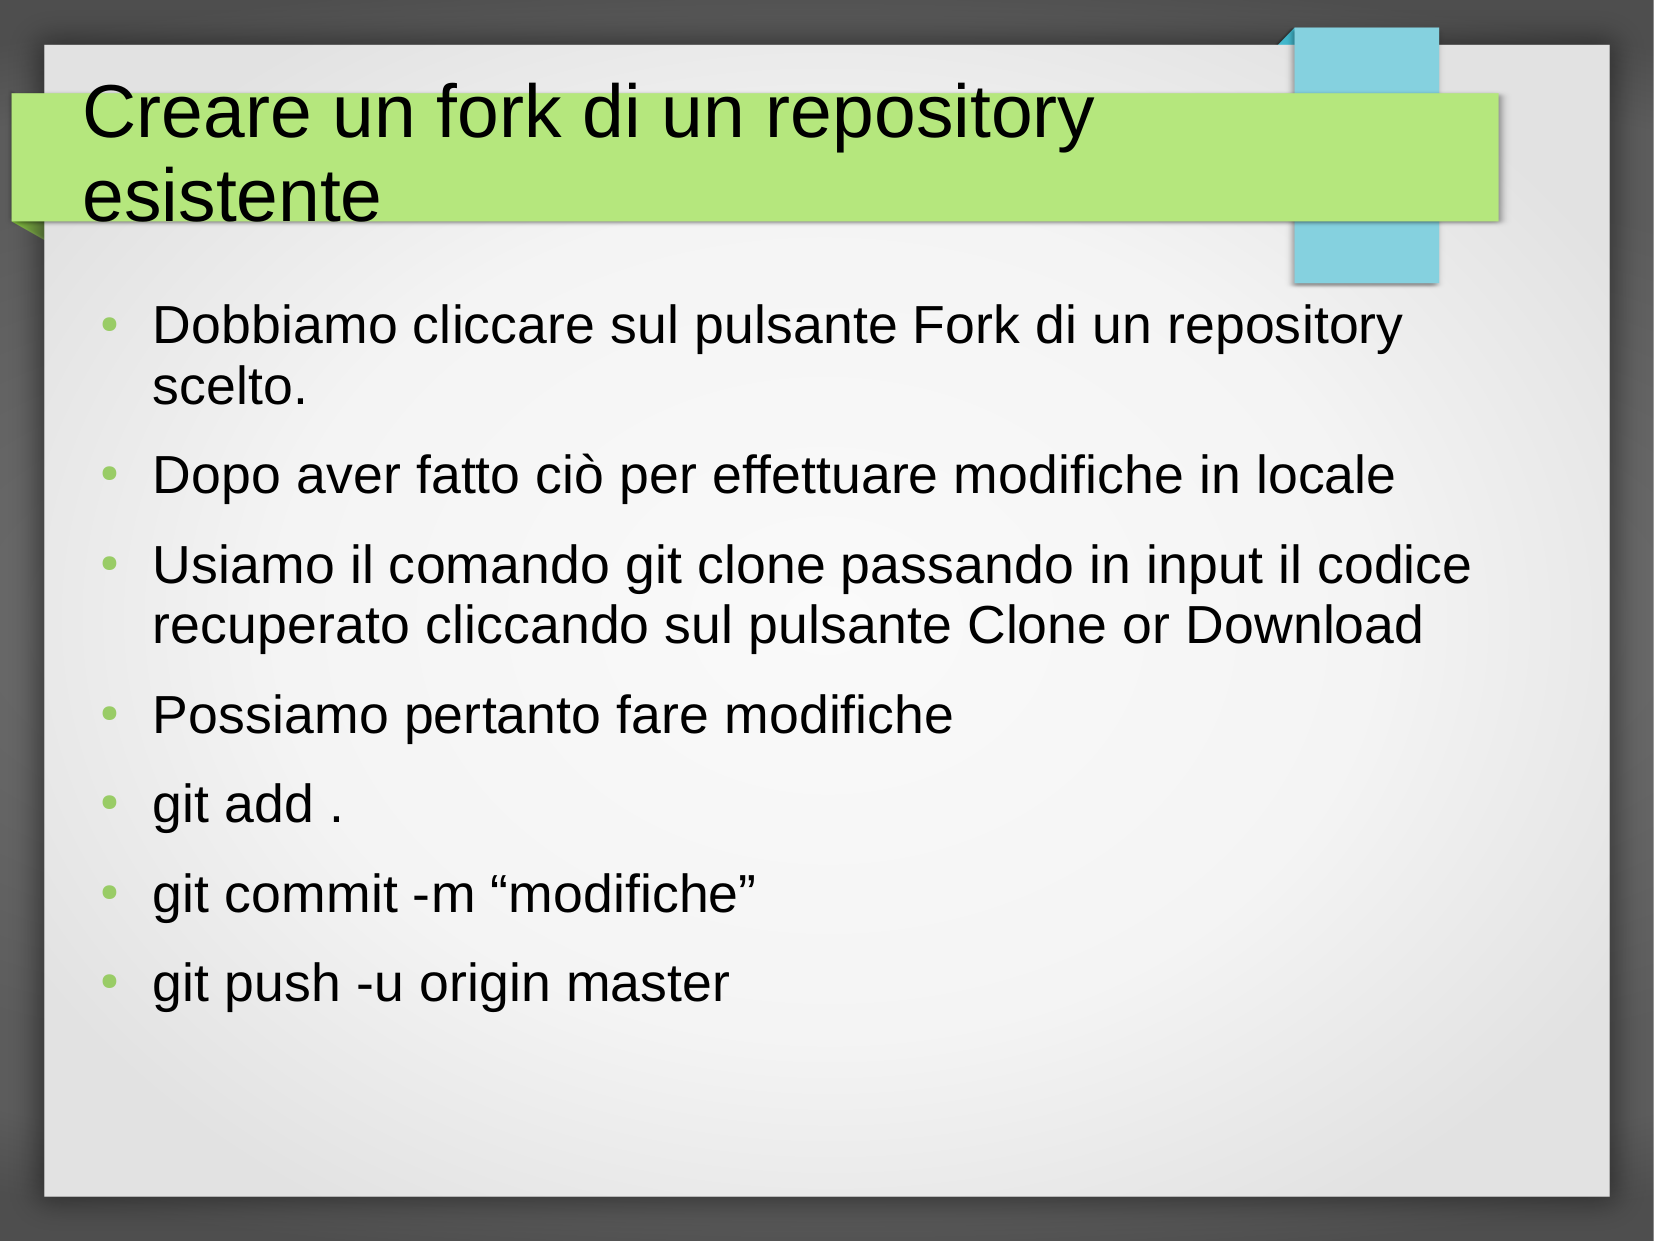

# Creare un fork di un repository esistente
Dobbiamo cliccare sul pulsante Fork di un repository scelto.
Dopo aver fatto ciò per effettuare modifiche in locale
Usiamo il comando git clone passando in input il codice recuperato cliccando sul pulsante Clone or Download
Possiamo pertanto fare modifiche
git add .
git commit -m “modifiche”
git push -u origin master